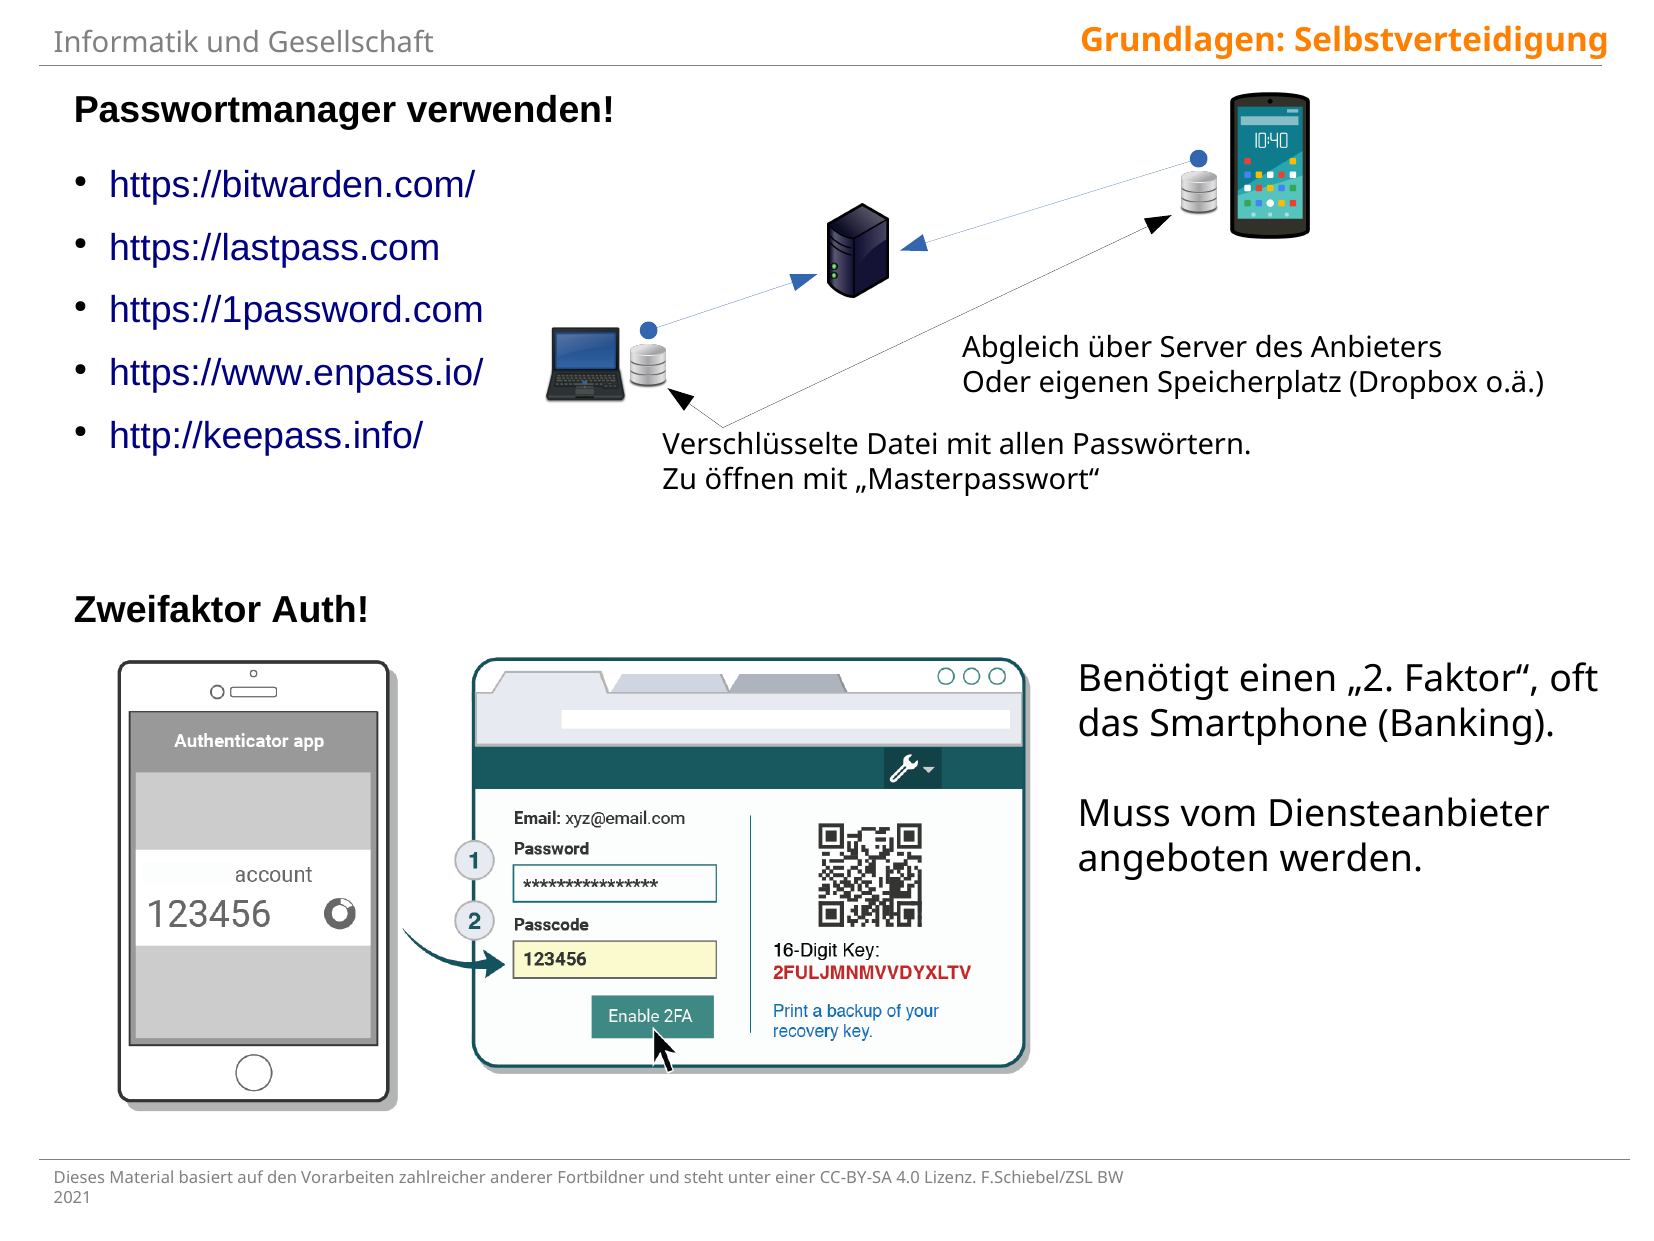

Grundlagen: Selbstverteidigung
Informatik und Gesellschaft
Passwortmanager verwenden!
https://bitwarden.com/
https://lastpass.com
https://1password.com
https://www.enpass.io/
http://keepass.info/
Abgleich über Server des Anbieters
Oder eigenen Speicherplatz (Dropbox o.ä.)
Verschlüsselte Datei mit allen Passwörtern.
Zu öffnen mit „Masterpasswort“
Zweifaktor Auth!
Benötigt einen „2. Faktor“, oft das Smartphone (Banking).
Muss vom Diensteanbieter angeboten werden.